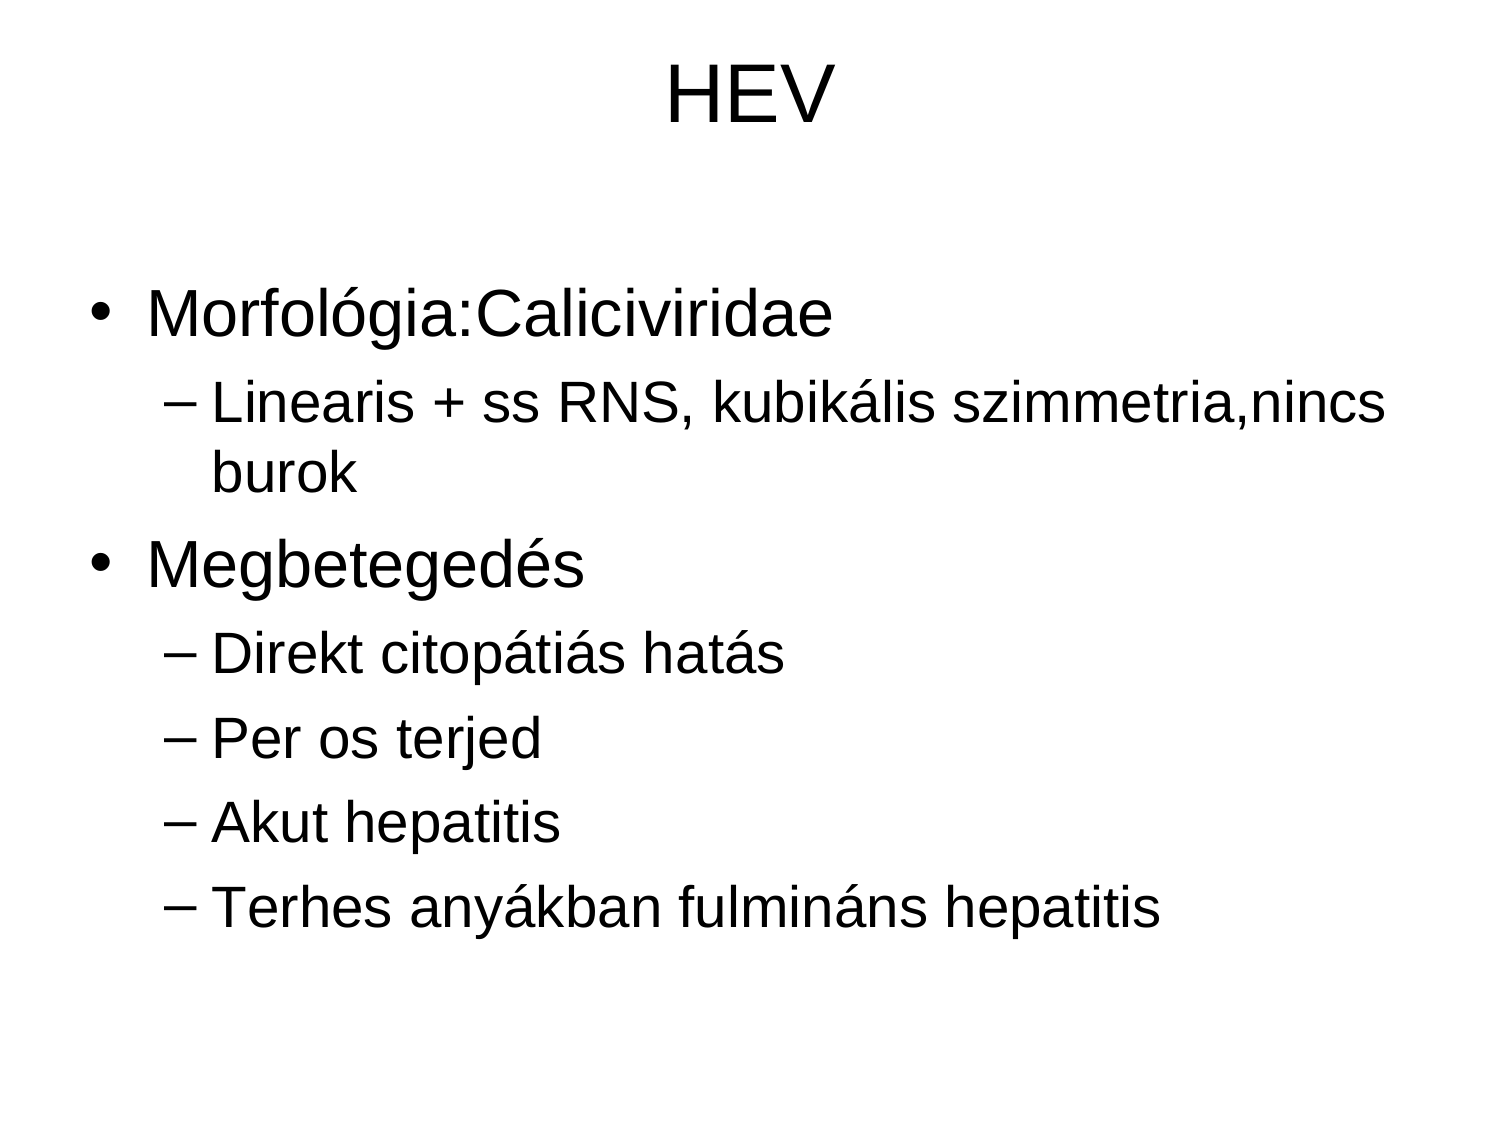

# HEV
Morfológia:Caliciviridae
Linearis + ss RNS, kubikális szimmetria,nincs burok
Megbetegedés
Direkt citopátiás hatás
Per os terjed
Akut hepatitis
Terhes anyákban fulmináns hepatitis